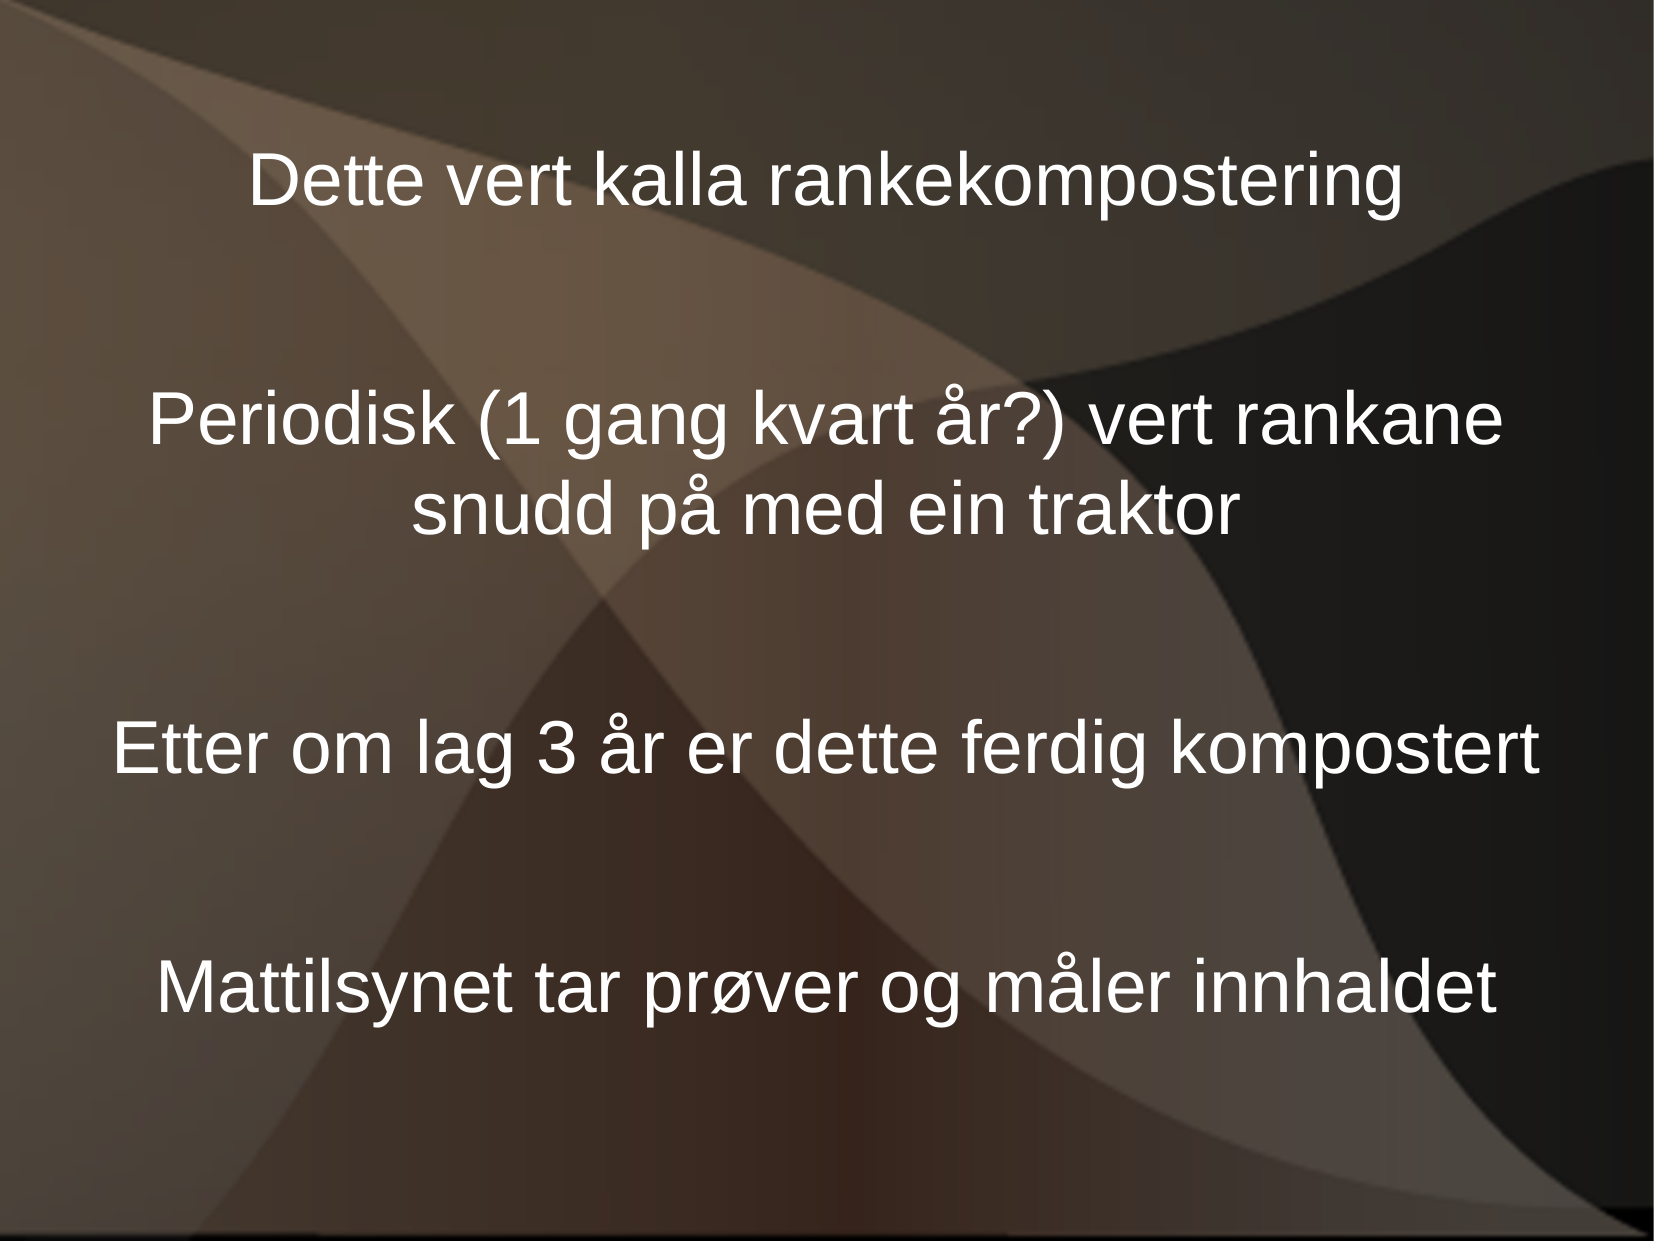

# Dette vert kalla rankekompostering
Periodisk (1 gang kvart år?) vert rankane snudd på med ein traktor
Etter om lag 3 år er dette ferdig kompostert
Mattilsynet tar prøver og måler innhaldet